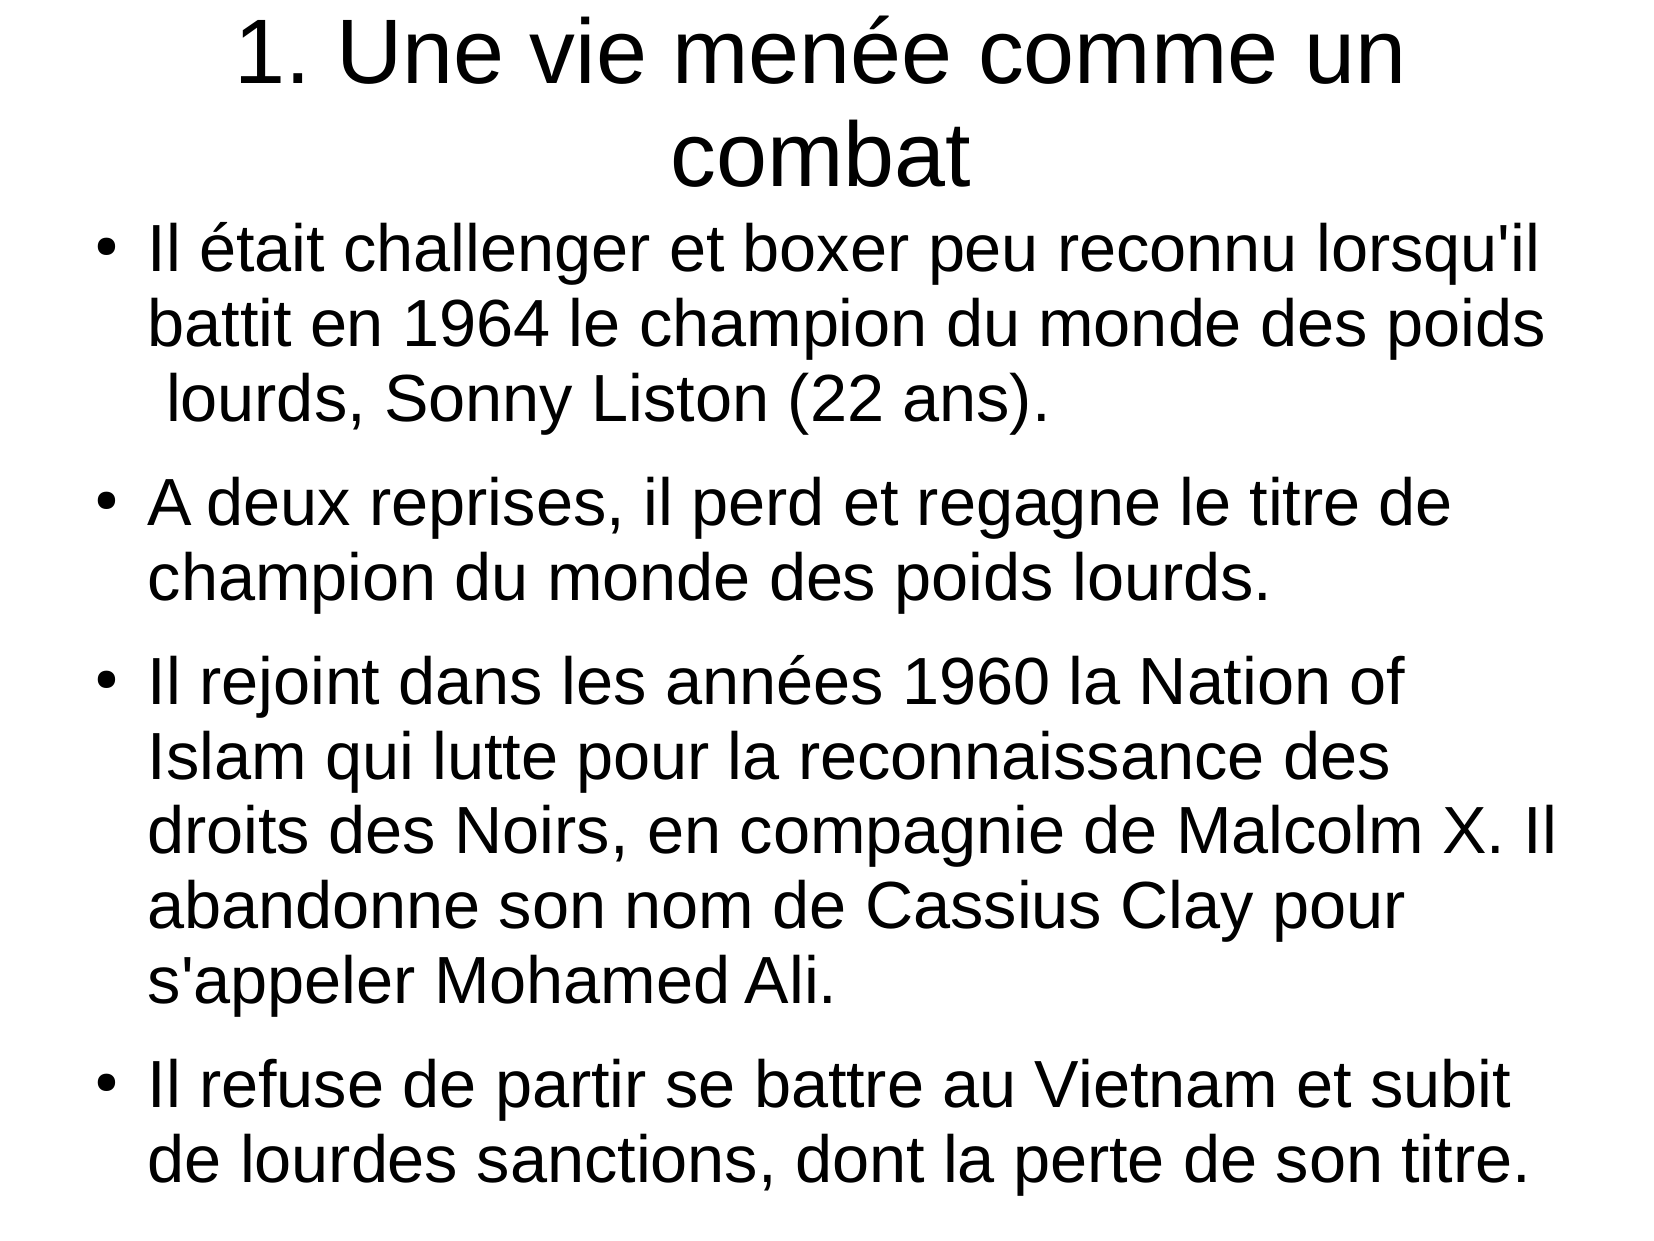

# 1. Une vie menée comme un combat
Il était challenger et boxer peu reconnu lorsqu'il battit en 1964 le champion du monde des poids lourds, Sonny Liston (22 ans).
A deux reprises, il perd et regagne le titre de champion du monde des poids lourds.
Il rejoint dans les années 1960 la Nation of Islam qui lutte pour la reconnaissance des droits des Noirs, en compagnie de Malcolm X. Il abandonne son nom de Cassius Clay pour s'appeler Mohamed Ali.
Il refuse de partir se battre au Vietnam et subit de lourdes sanctions, dont la perte de son titre.